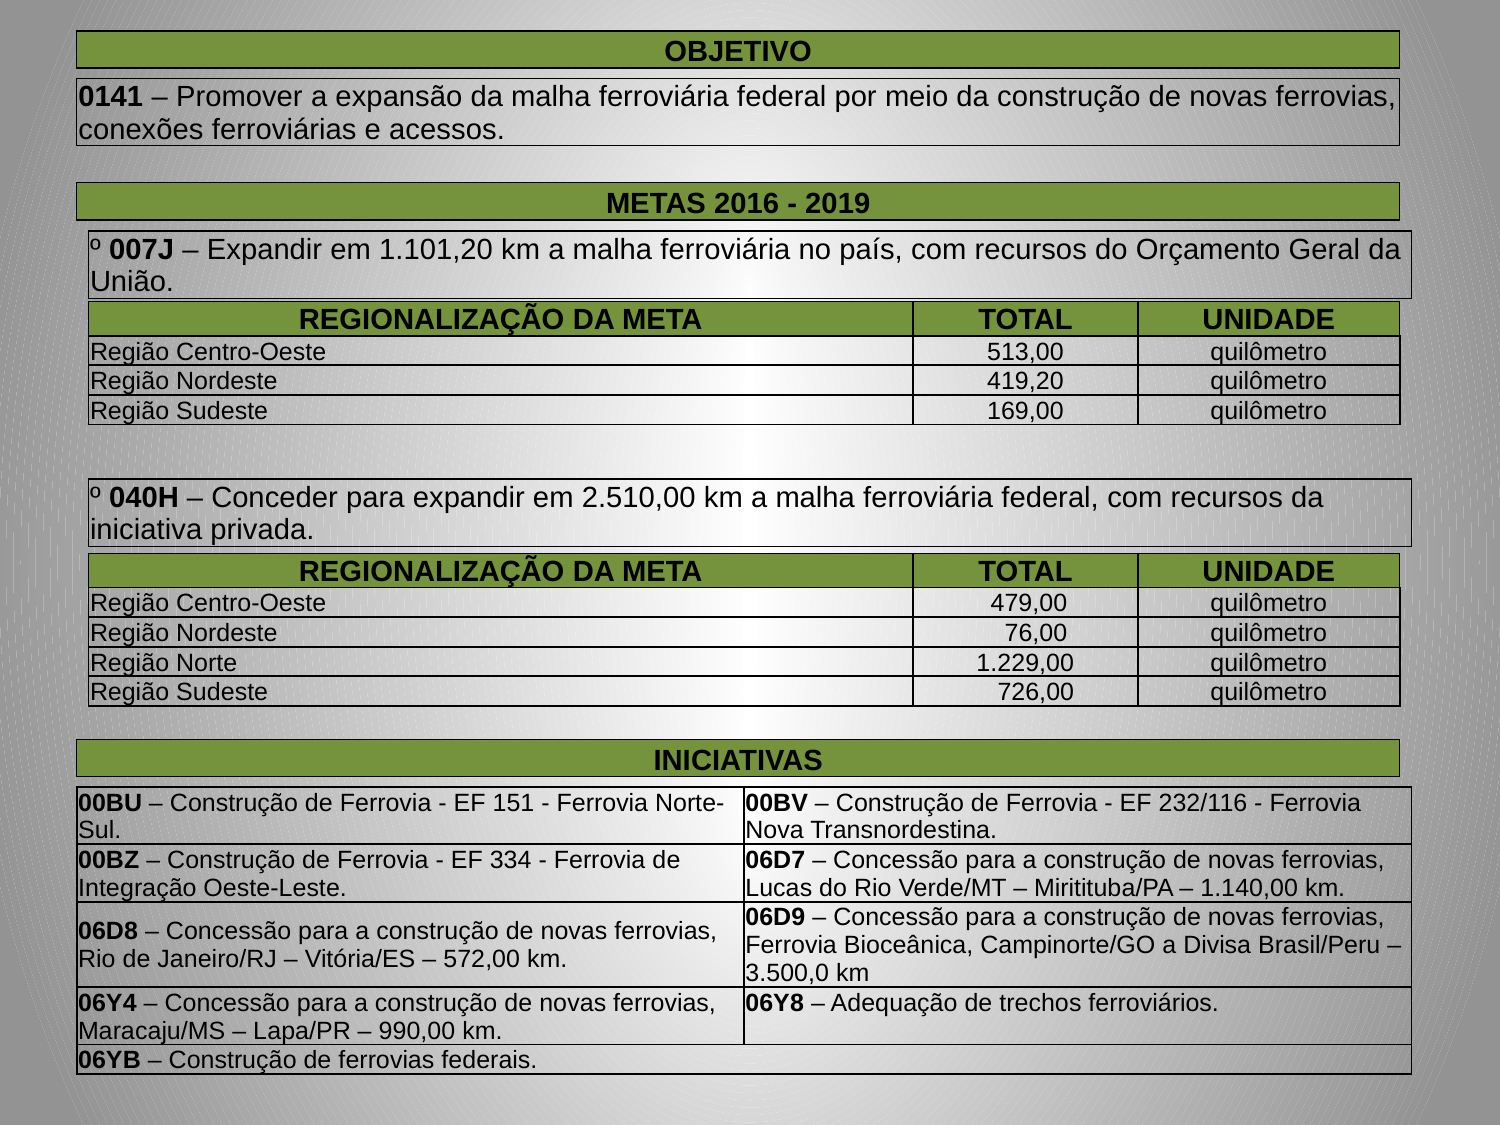

| OBJETIVO |
| --- |
| 0141 – Promover a expansão da malha ferroviária federal por meio da construção de novas ferrovias, conexões ferroviárias e acessos. |
| --- |
| METAS 2016 - 2019 |
| --- |
| º 007J – Expandir em 1.101,20 km a malha ferroviária no país, com recursos do Orçamento Geral da União. |
| --- |
| REGIONALIZAÇÃO DA META | TOTAL | UNIDADE |
| --- | --- | --- |
| Região Centro-Oeste | 513,00 | quilômetro |
| Região Nordeste | 419,20 | quilômetro |
| Região Sudeste | 169,00 | quilômetro |
| º 040H – Conceder para expandir em 2.510,00 km a malha ferroviária federal, com recursos da iniciativa privada. |
| --- |
| REGIONALIZAÇÃO DA META | TOTAL | UNIDADE |
| --- | --- | --- |
| Região Centro-Oeste | 479,00 | quilômetro |
| Região Nordeste | 76,00 | quilômetro |
| Região Norte | 1.229,00 | quilômetro |
| Região Sudeste | 726,00 | quilômetro |
| INICIATIVAS |
| --- |
| 00BU – Construção de Ferrovia - EF 151 - Ferrovia Norte-Sul. | 00BV – Construção de Ferrovia - EF 232/116 - Ferrovia Nova Transnordestina. |
| --- | --- |
| 00BZ – Construção de Ferrovia - EF 334 - Ferrovia de Integração Oeste-Leste. | 06D7 – Concessão para a construção de novas ferrovias, Lucas do Rio Verde/MT – Miritituba/PA – 1.140,00 km. |
| 06D8 – Concessão para a construção de novas ferrovias, Rio de Janeiro/RJ – Vitória/ES – 572,00 km. | 06D9 – Concessão para a construção de novas ferrovias, Ferrovia Bioceânica, Campinorte/GO a Divisa Brasil/Peru – 3.500,0 km |
| 06Y4 – Concessão para a construção de novas ferrovias, Maracaju/MS – Lapa/PR – 990,00 km. | 06Y8 – Adequação de trechos ferroviários. |
| 06YB – Construção de ferrovias federais. | |